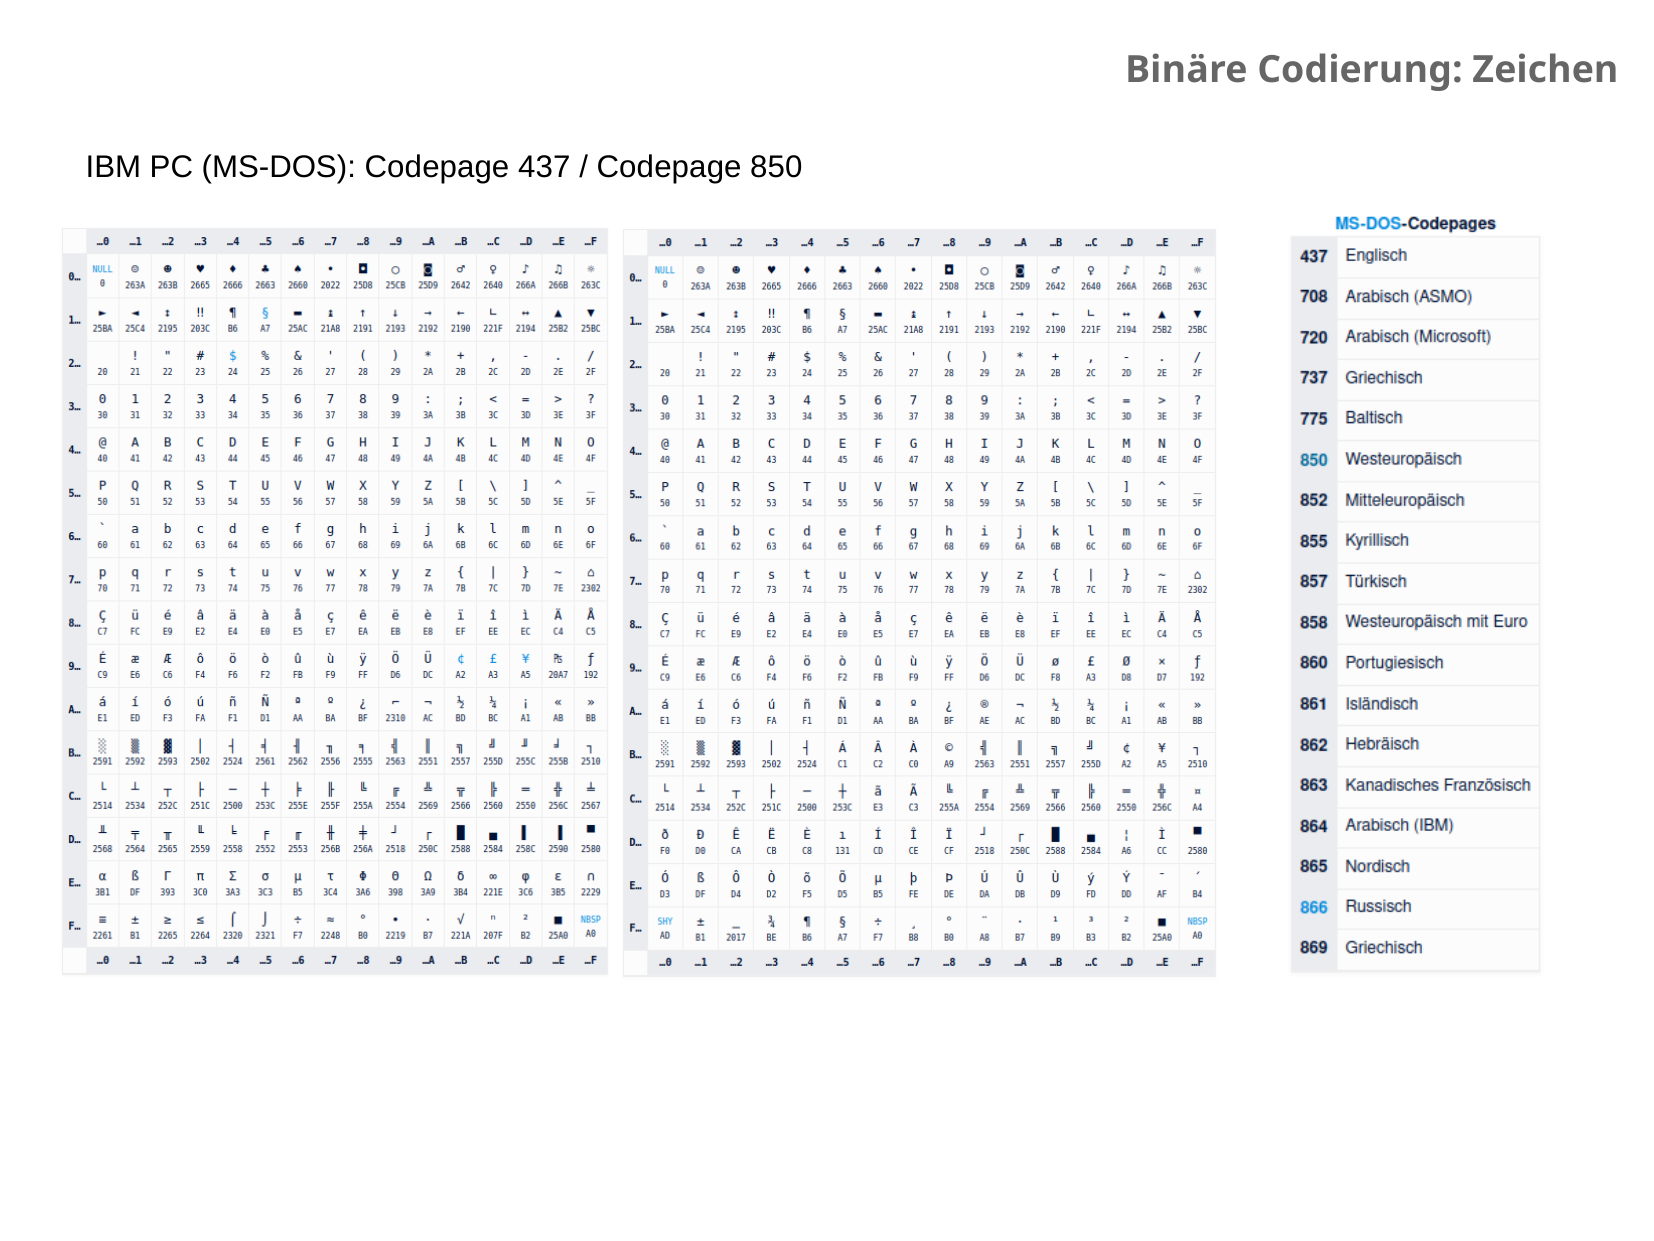

Binäre Codierung: Zeichen
IBM PC (MS-DOS): Codepage 437 / Codepage 850